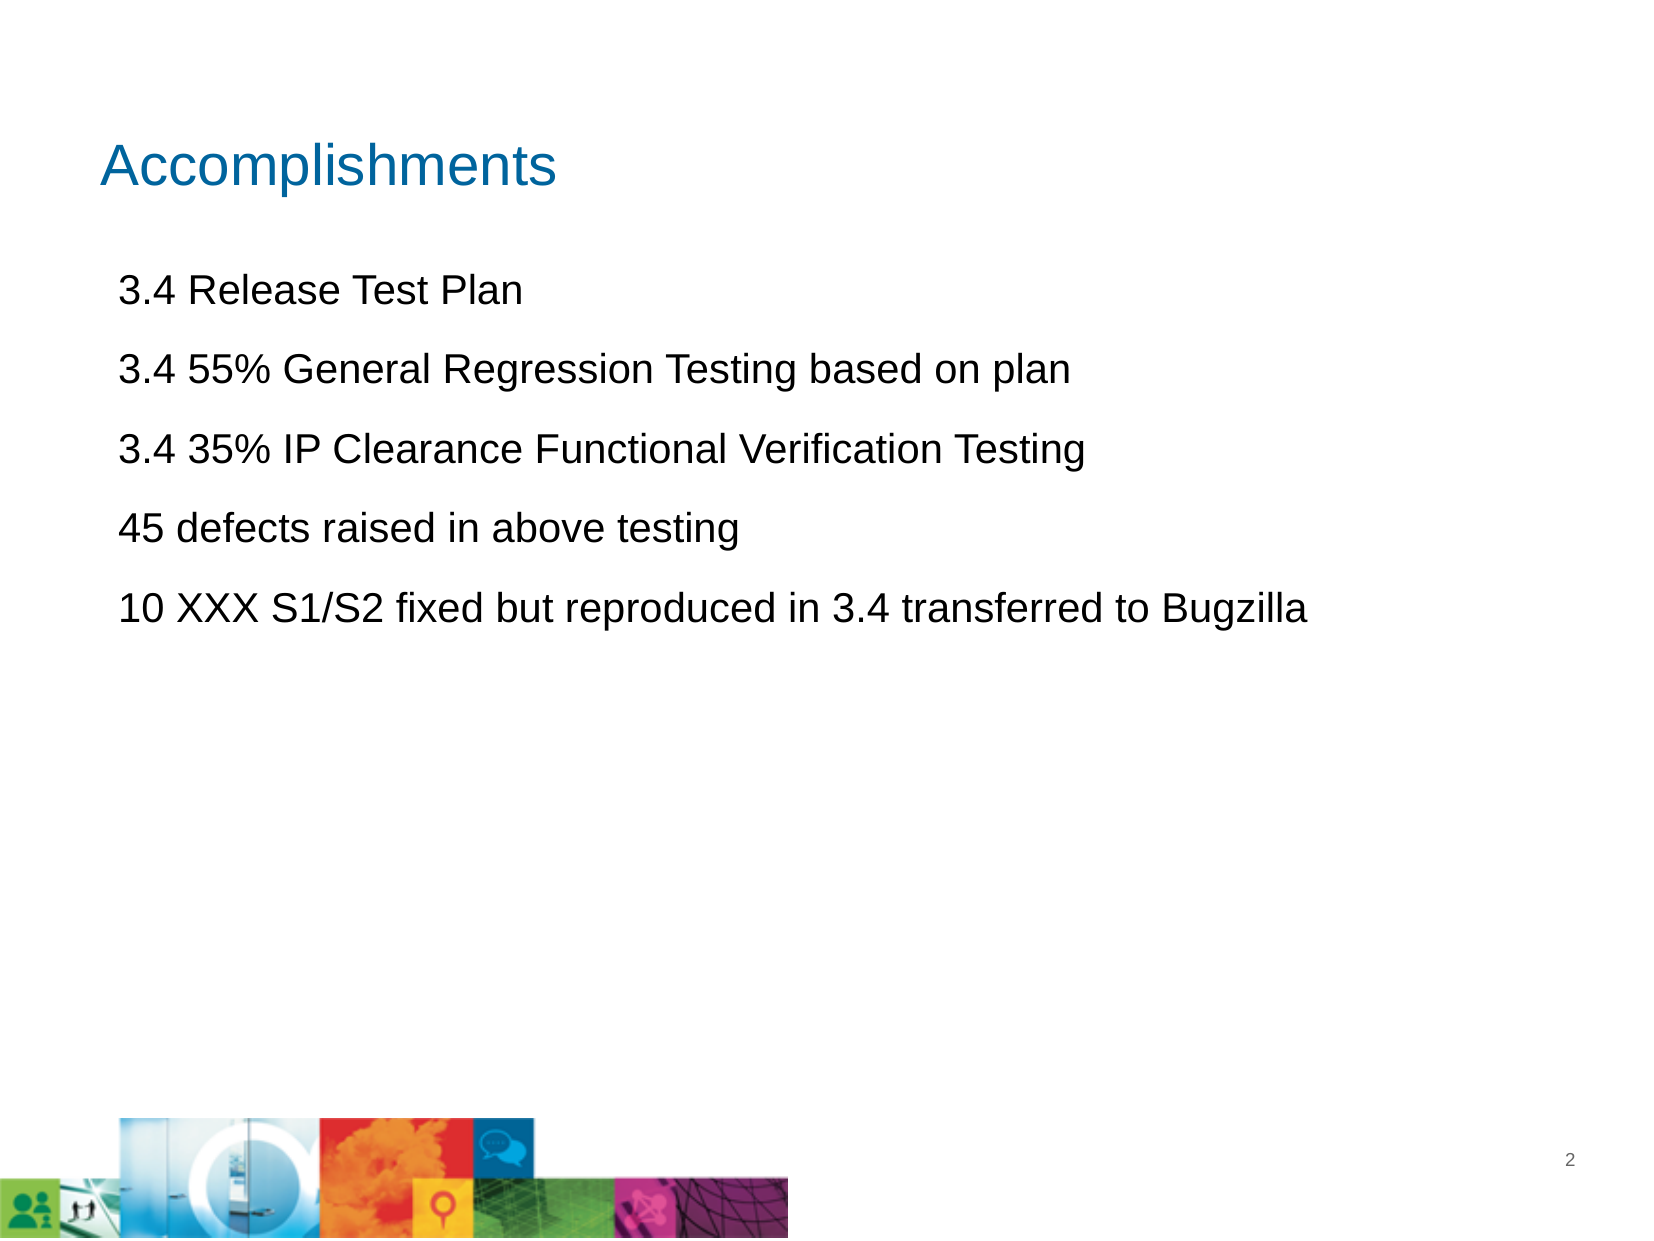

# Accomplishments
3.4 Release Test Plan
3.4 55% General Regression Testing based on plan
3.4 35% IP Clearance Functional Verification Testing
45 defects raised in above testing
10 XXX S1/S2 fixed but reproduced in 3.4 transferred to Bugzilla